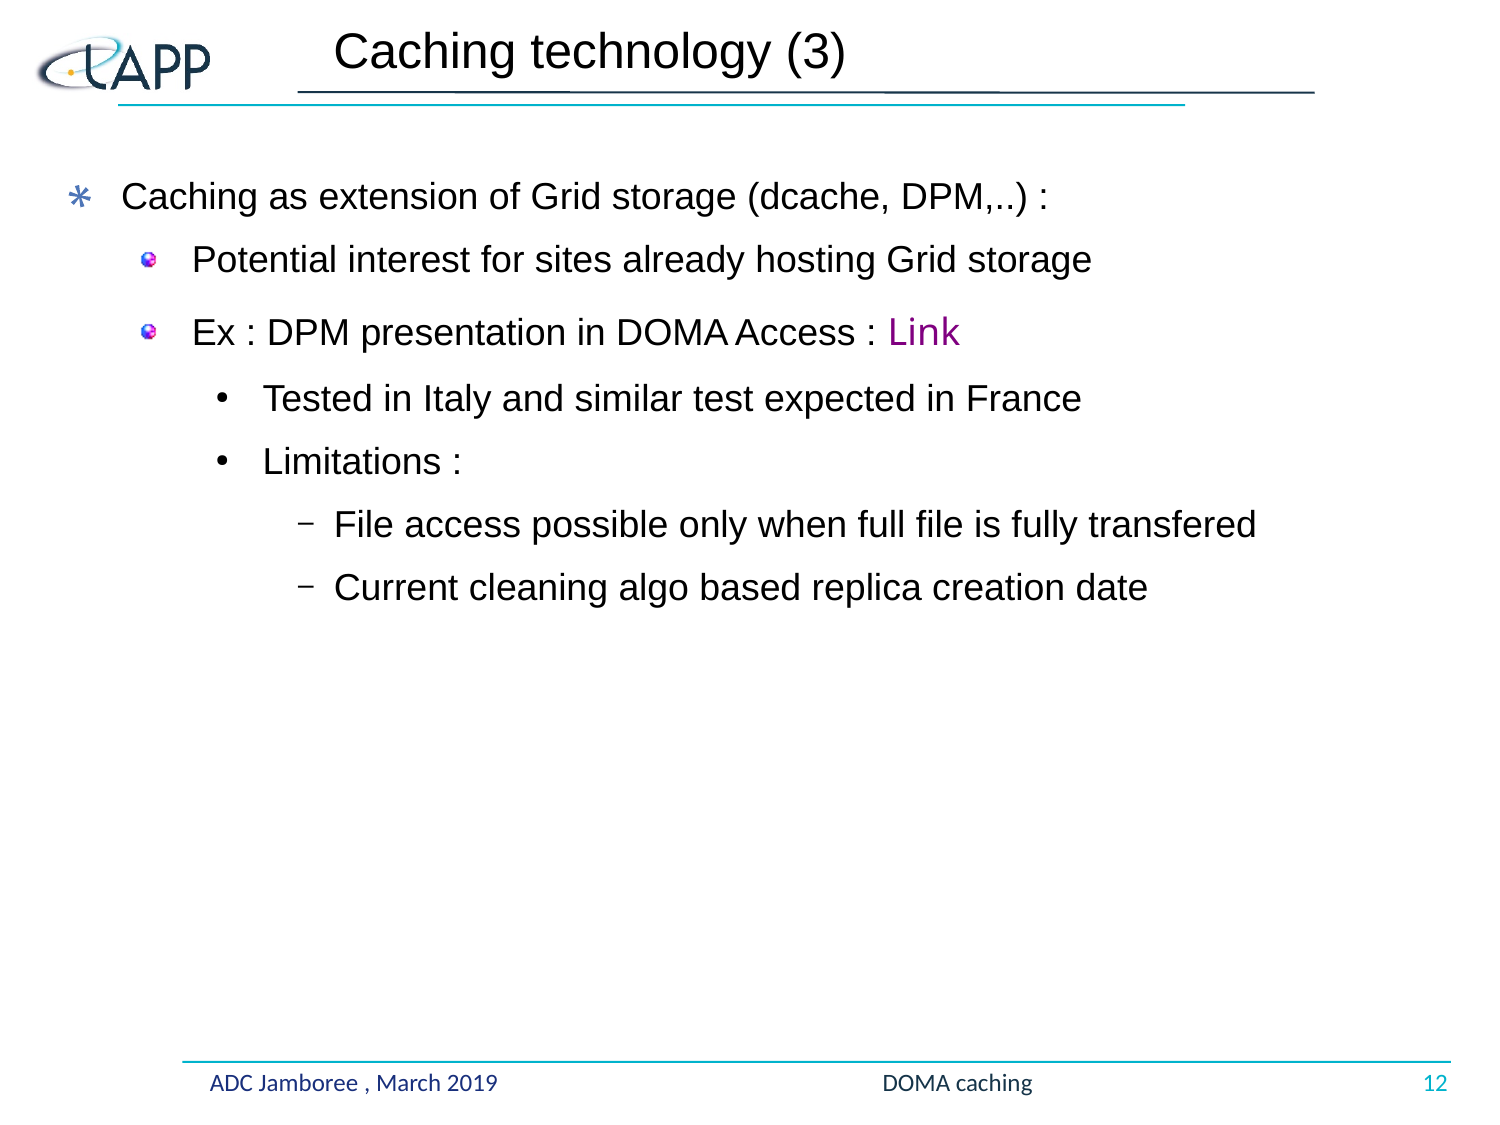

# Caching technology (3)
Caching as extension of Grid storage (dcache, DPM,..) :
Potential interest for sites already hosting Grid storage
Ex : DPM presentation in DOMA Access : Link
Tested in Italy and similar test expected in France
Limitations :
File access possible only when full file is fully transfered
Current cleaning algo based replica creation date
ADC Jamboree , March 2019
DOMA caching